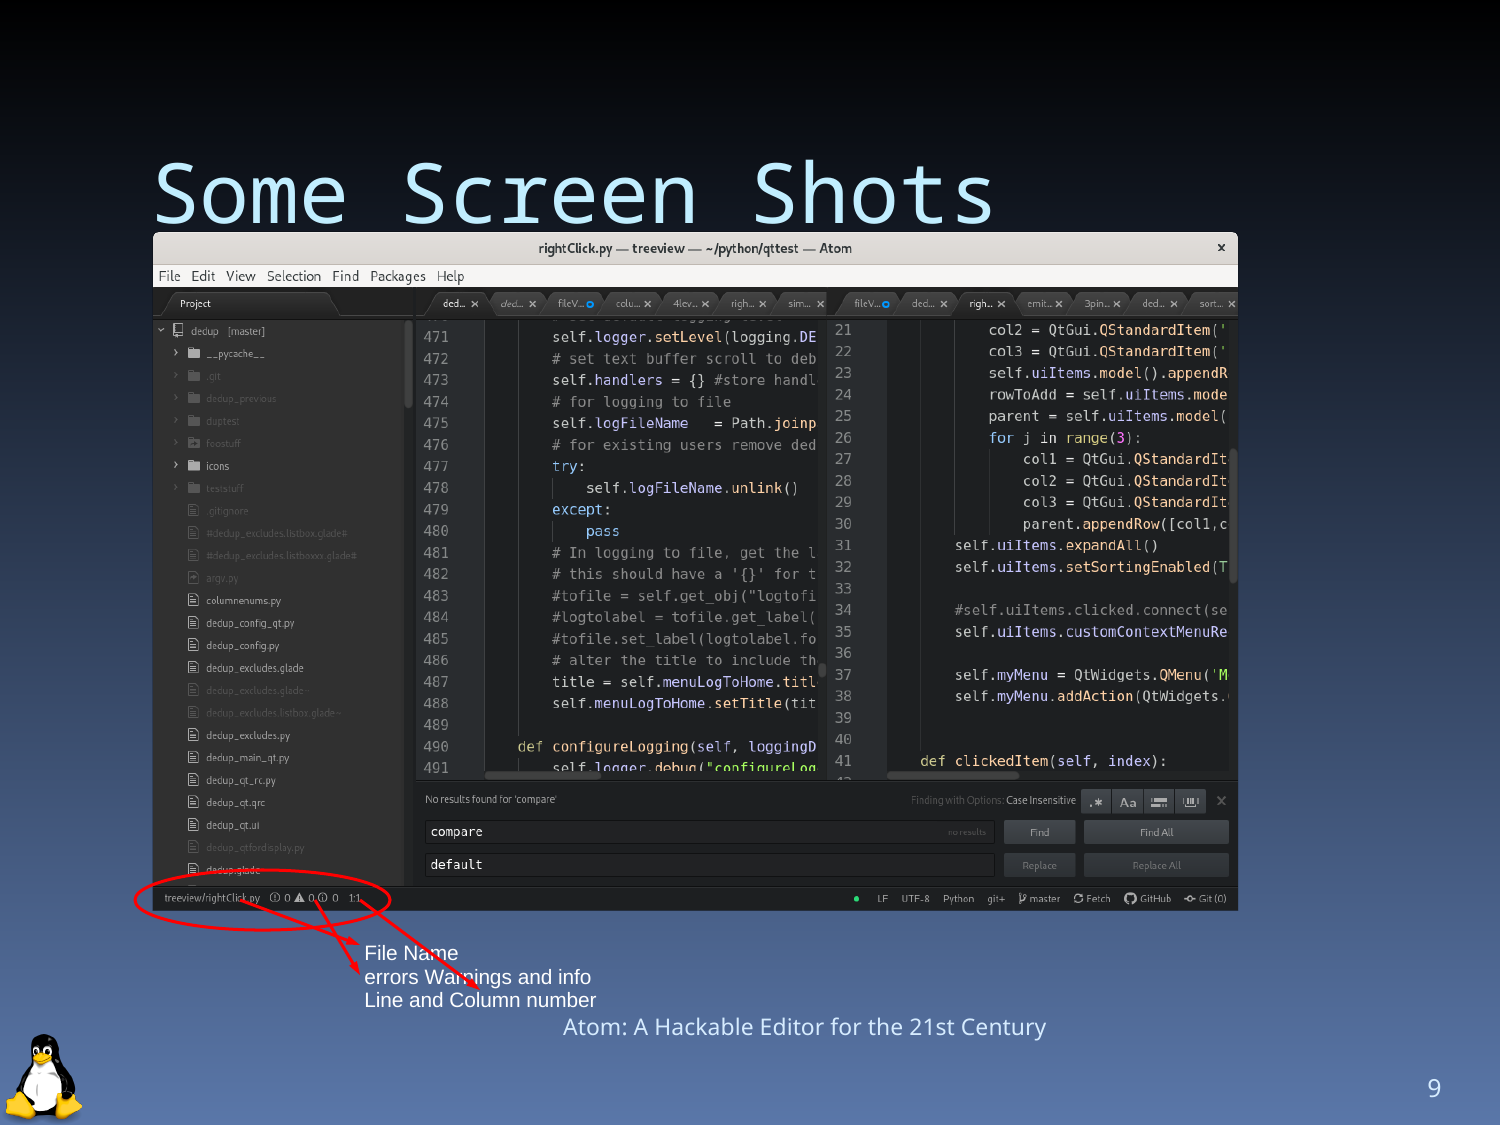

# Some Screen Shots
File Name
errors Warnings and info
Line and Column number
Atom: A Hackable Editor for the 21st Century
9